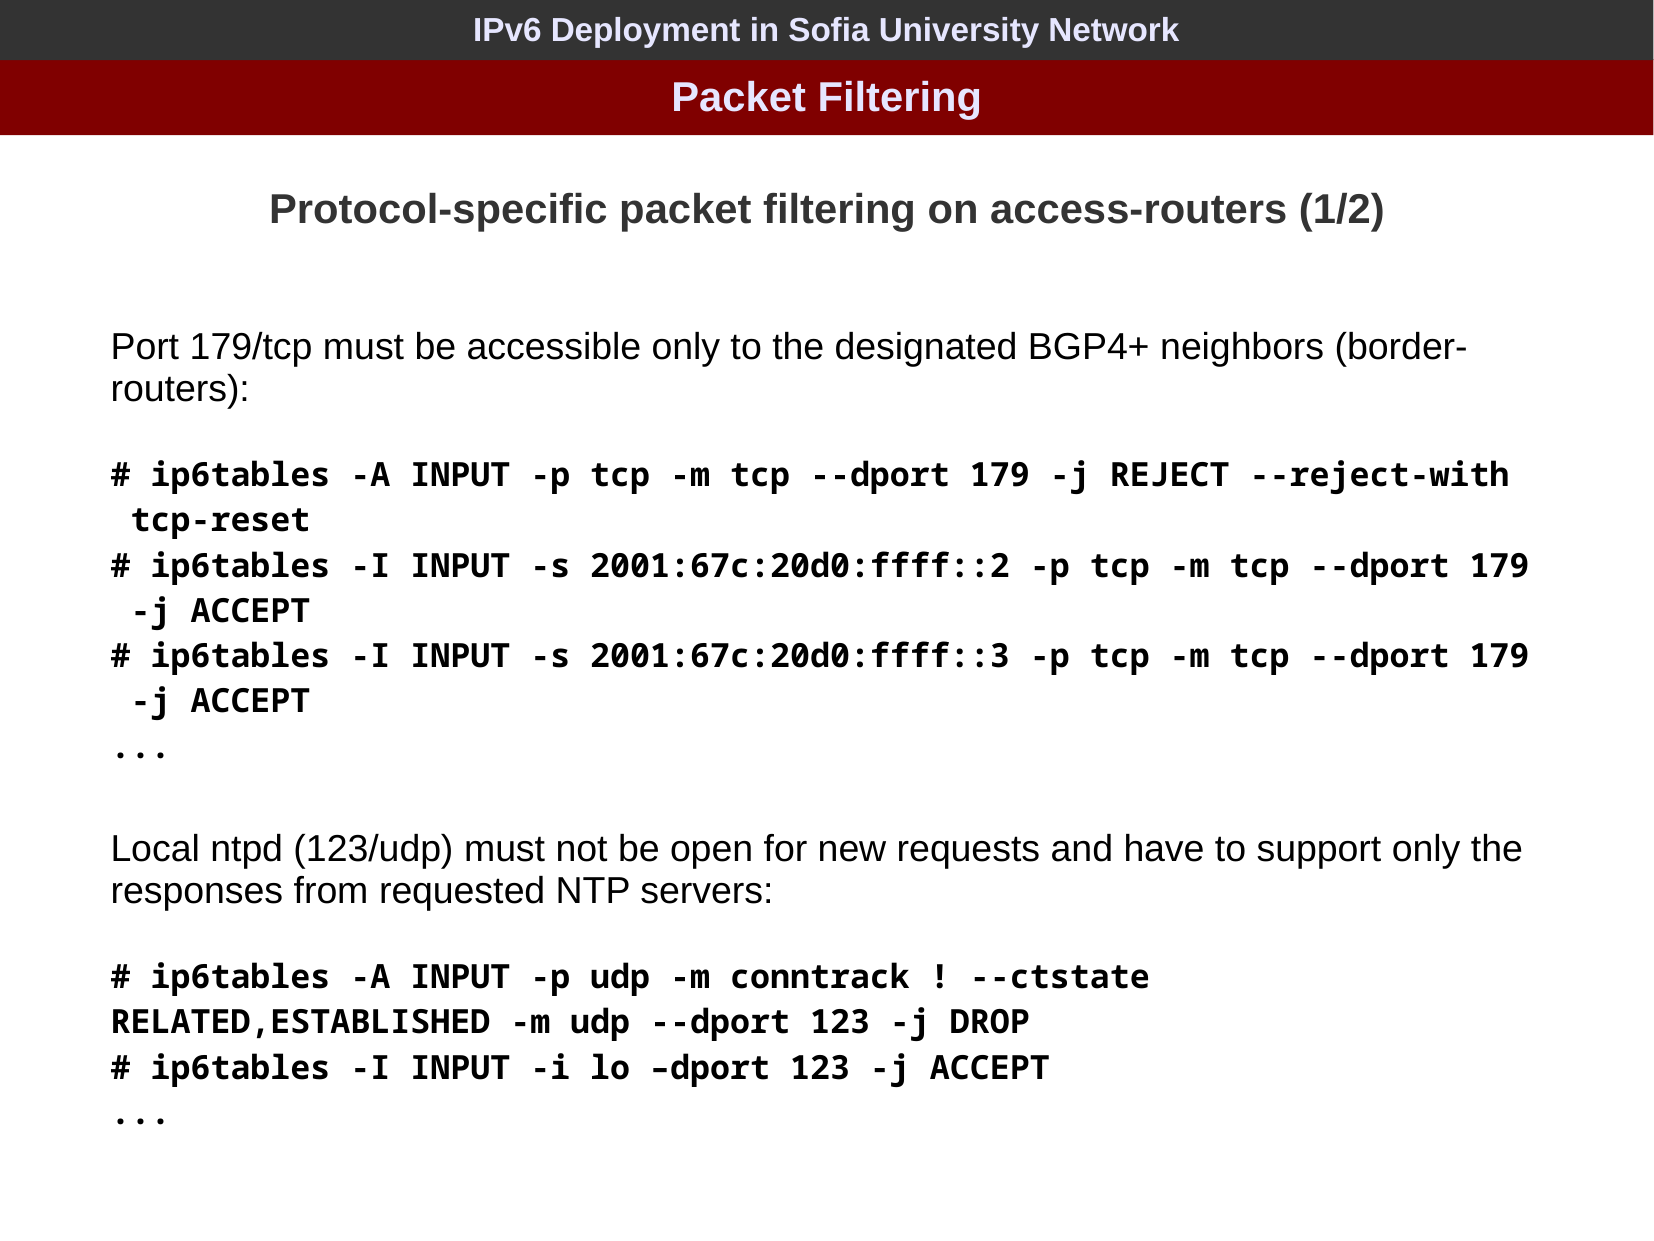

IPv6 Deployment in Sofia University Network
Packet Filtering
Protocol-specific packet filtering on access-routers (1/2)
Port 179/tcp must be accessible only to the designated BGP4+ neighbors (border-routers):
# ip6tables -A INPUT -p tcp -m tcp --dport 179 -j REJECT --reject-with tcp-reset # ip6tables -I INPUT -s 2001:67c:20d0:ffff::2 -p tcp -m tcp --dport 179 -j ACCEPT
# ip6tables -I INPUT -s 2001:67c:20d0:ffff::3 -p tcp -m tcp --dport 179 -j ACCEPT ...
Local ntpd (123/udp) must not be open for new requests and have to support only the responses from requested NTP servers:
# ip6tables -A INPUT -p udp -m conntrack ! --ctstate RELATED,ESTABLISHED -m udp --dport 123 -j DROP # ip6tables -I INPUT -i lo –dport 123 -j ACCEPT
...